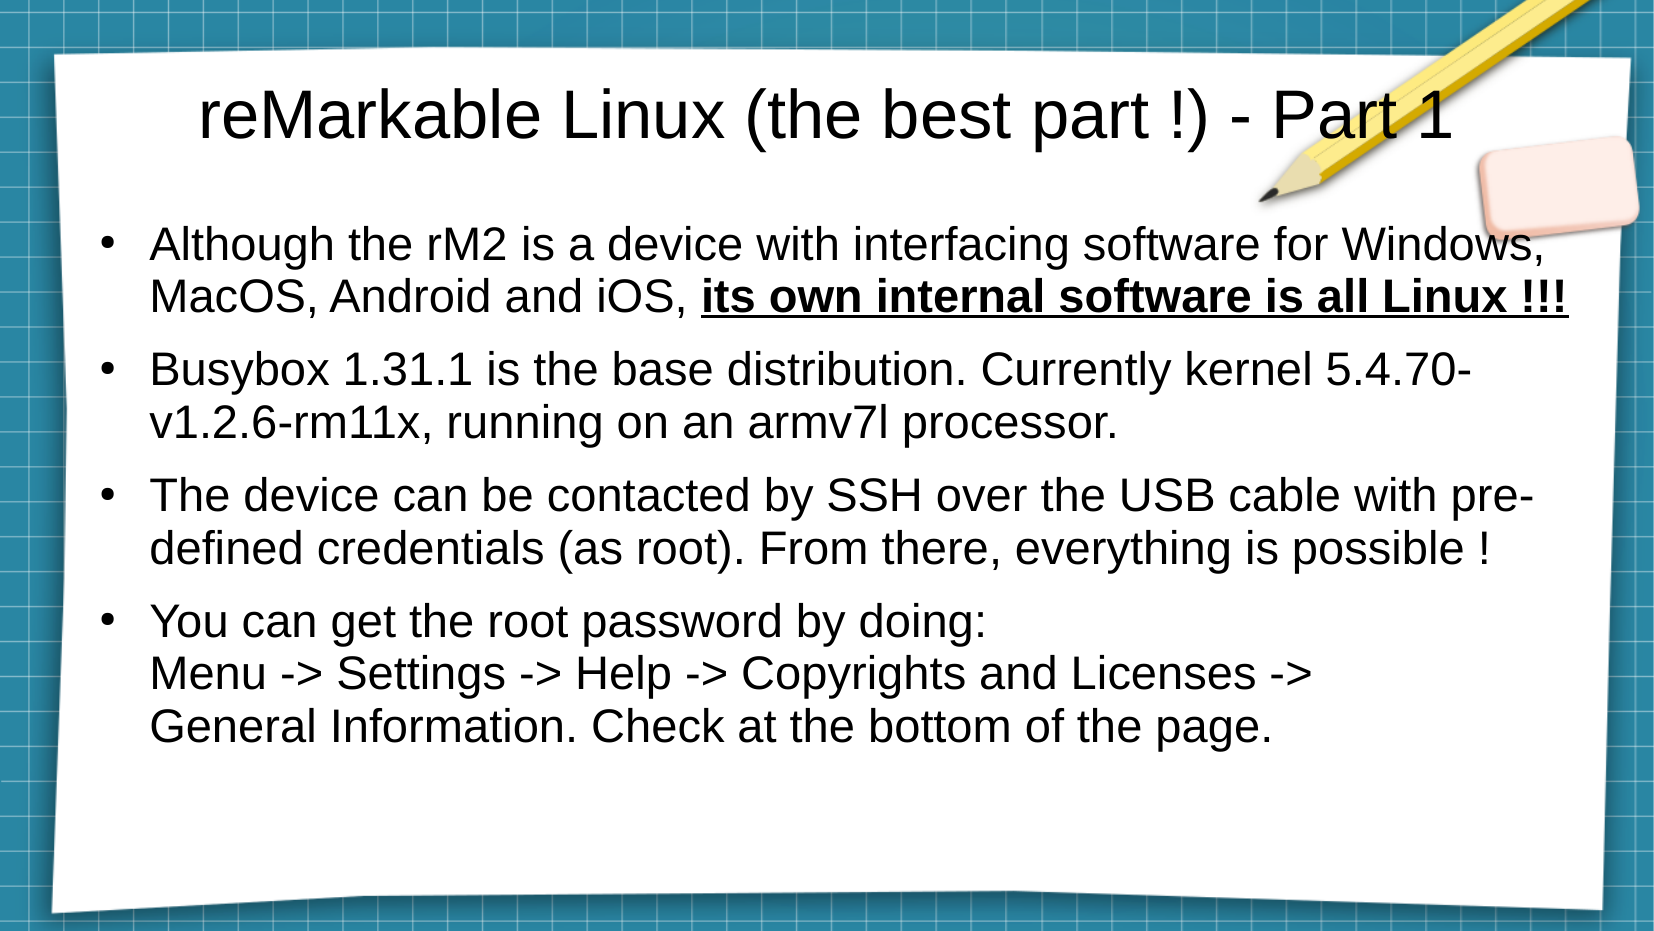

# reMarkable Linux (the best part !) - Part 1
Although the rM2 is a device with interfacing software for Windows, MacOS, Android and iOS, its own internal software is all Linux !!!
Busybox 1.31.1 is the base distribution. Currently kernel 5.4.70-v1.2.6-rm11x, running on an armv7l processor.
The device can be contacted by SSH over the USB cable with pre-defined credentials (as root). From there, everything is possible !
You can get the root password by doing:
Menu -> Settings -> Help -> Copyrights and Licenses ->
General Information. Check at the bottom of the page.